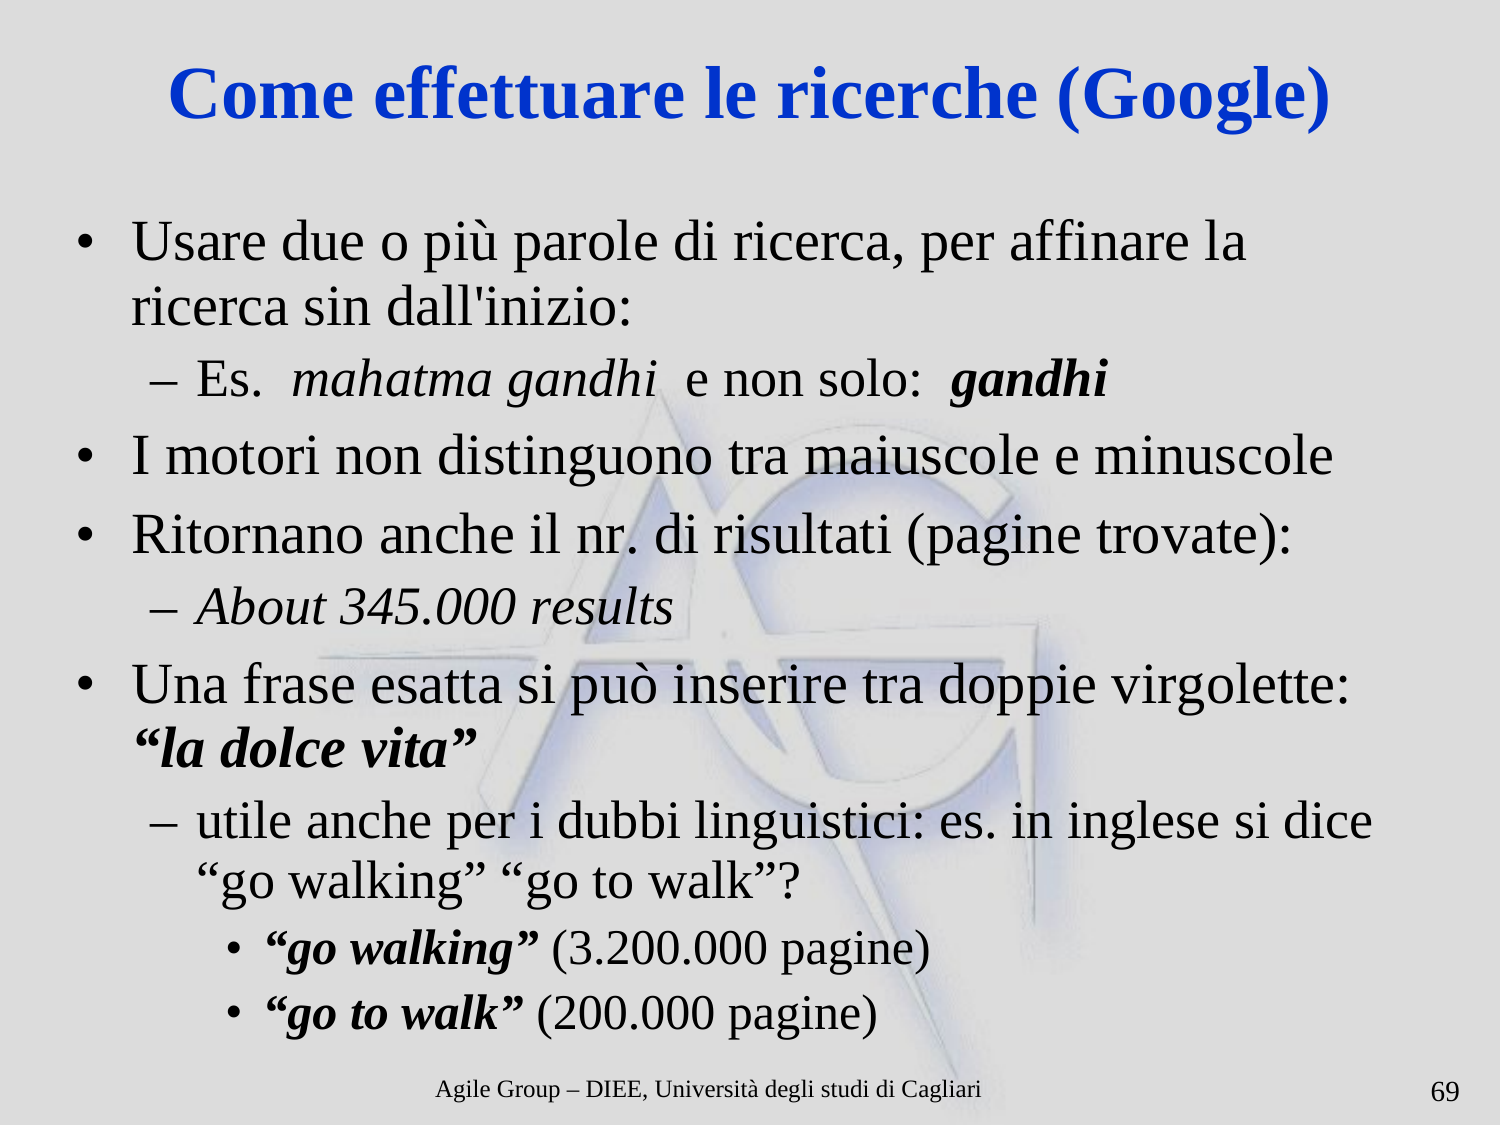

# Come effettuare le ricerche (Google)
Usare due o più parole di ricerca, per affinare la ricerca sin dall'inizio:
Es. mahatma gandhi e non solo: gandhi
I motori non distinguono tra maiuscole e minuscole
Ritornano anche il nr. di risultati (pagine trovate):
About 345.000 results
Una frase esatta si può inserire tra doppie virgolette: “la dolce vita”
utile anche per i dubbi linguistici: es. in inglese si dice “go walking” “go to walk”?
“go walking” (3.200.000 pagine)
“go to walk” (200.000 pagine)
69